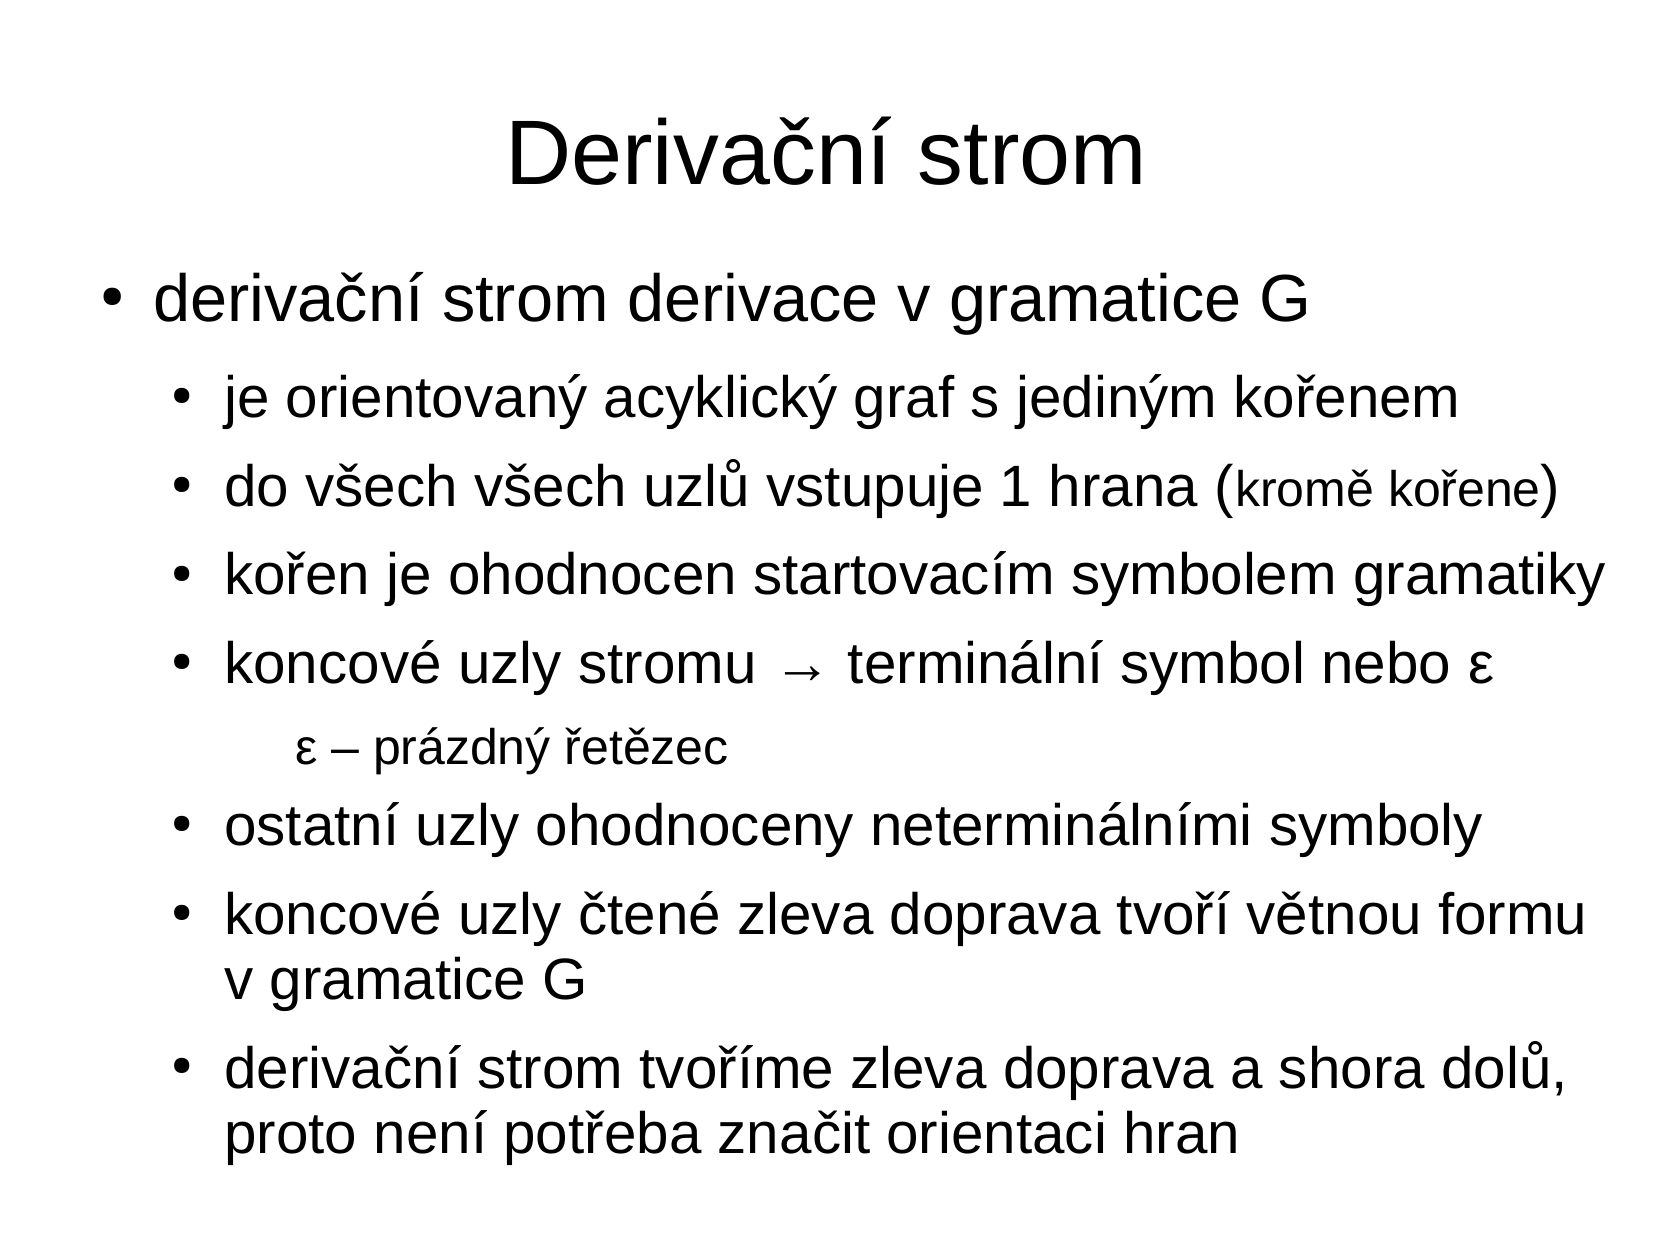

# Derivační strom
derivační strom derivace v gramatice G
je orientovaný acyklický graf s jediným kořenem
do všech všech uzlů vstupuje 1 hrana (kromě kořene)
kořen je ohodnocen startovacím symbolem gramatiky
koncové uzly stromu → terminální symbol nebo ε
ε – prázdný řetězec
ostatní uzly ohodnoceny neterminálními symboly
koncové uzly čtené zleva doprava tvoří větnou formu v gramatice G
derivační strom tvoříme zleva doprava a shora dolů, proto není potřeba značit orientaci hran